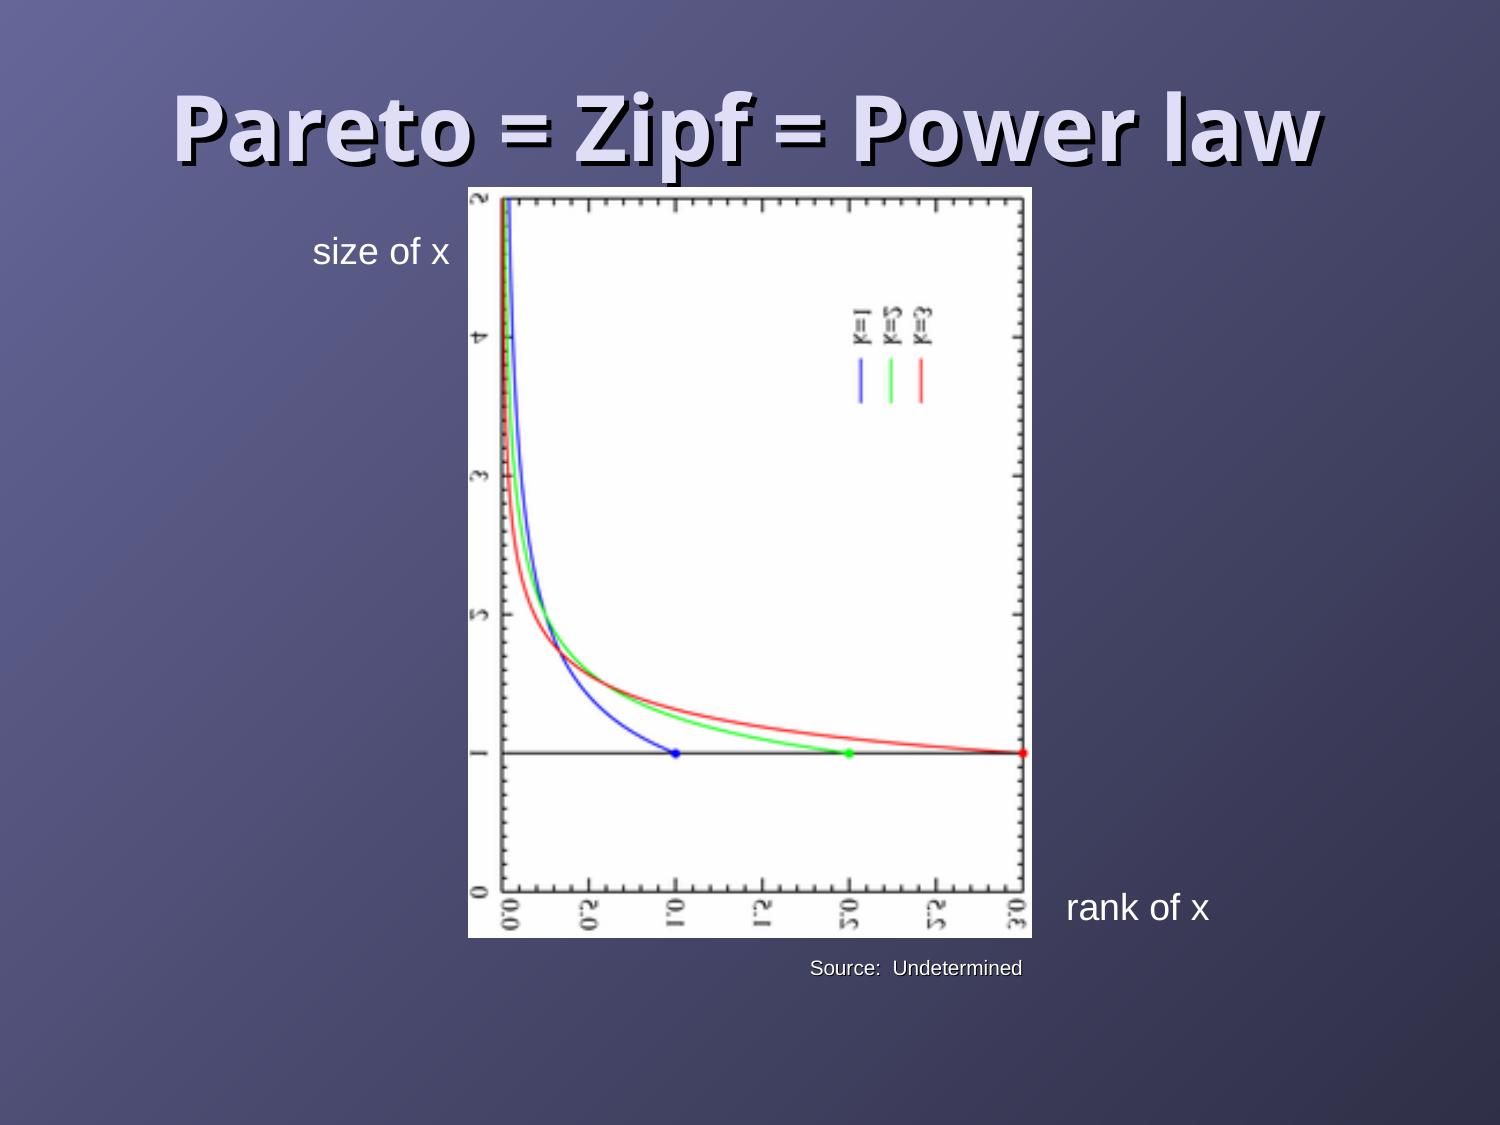

Pareto = Zipf = Power law
size of x
rank of x
Source: Undetermined